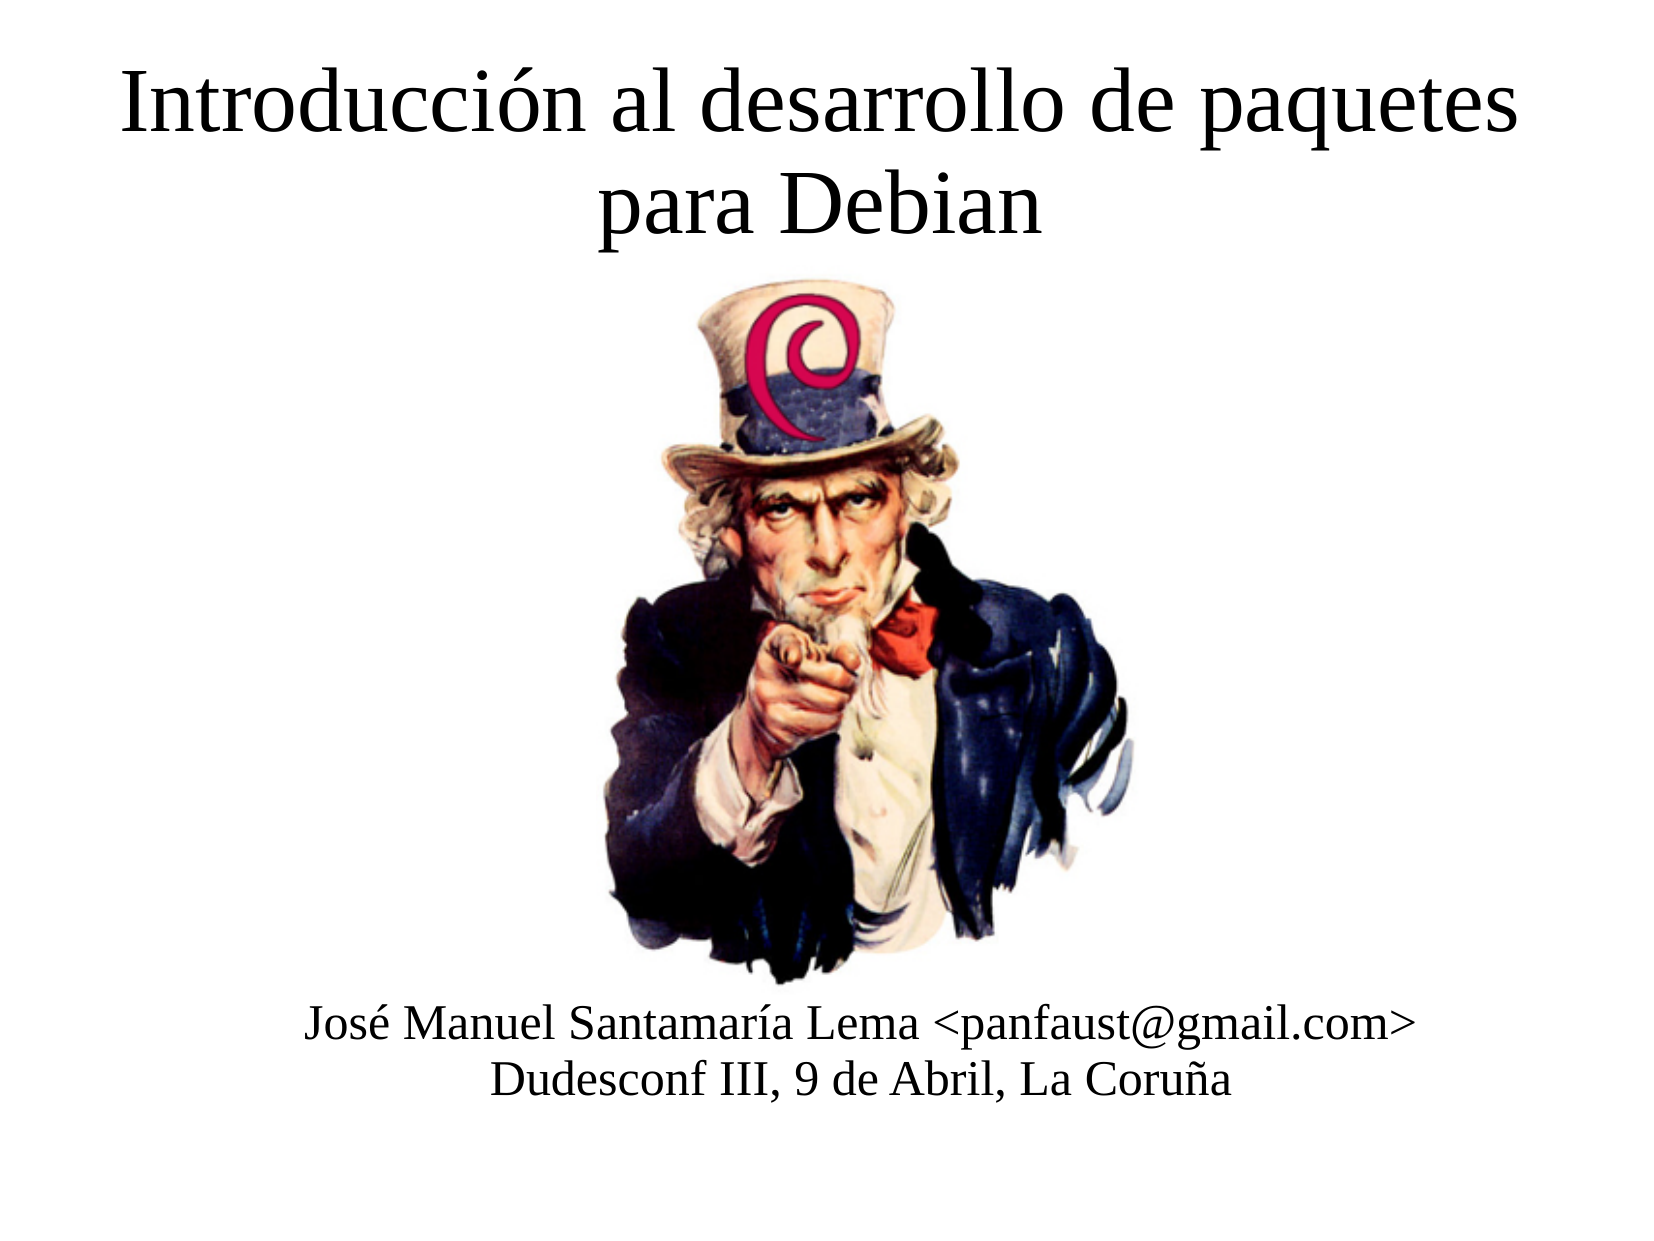

Introducción al desarrollo de paquetes para Debian
José Manuel Santamaría Lema <panfaust@gmail.com>
Dudesconf III, 9 de Abril, La Coruña